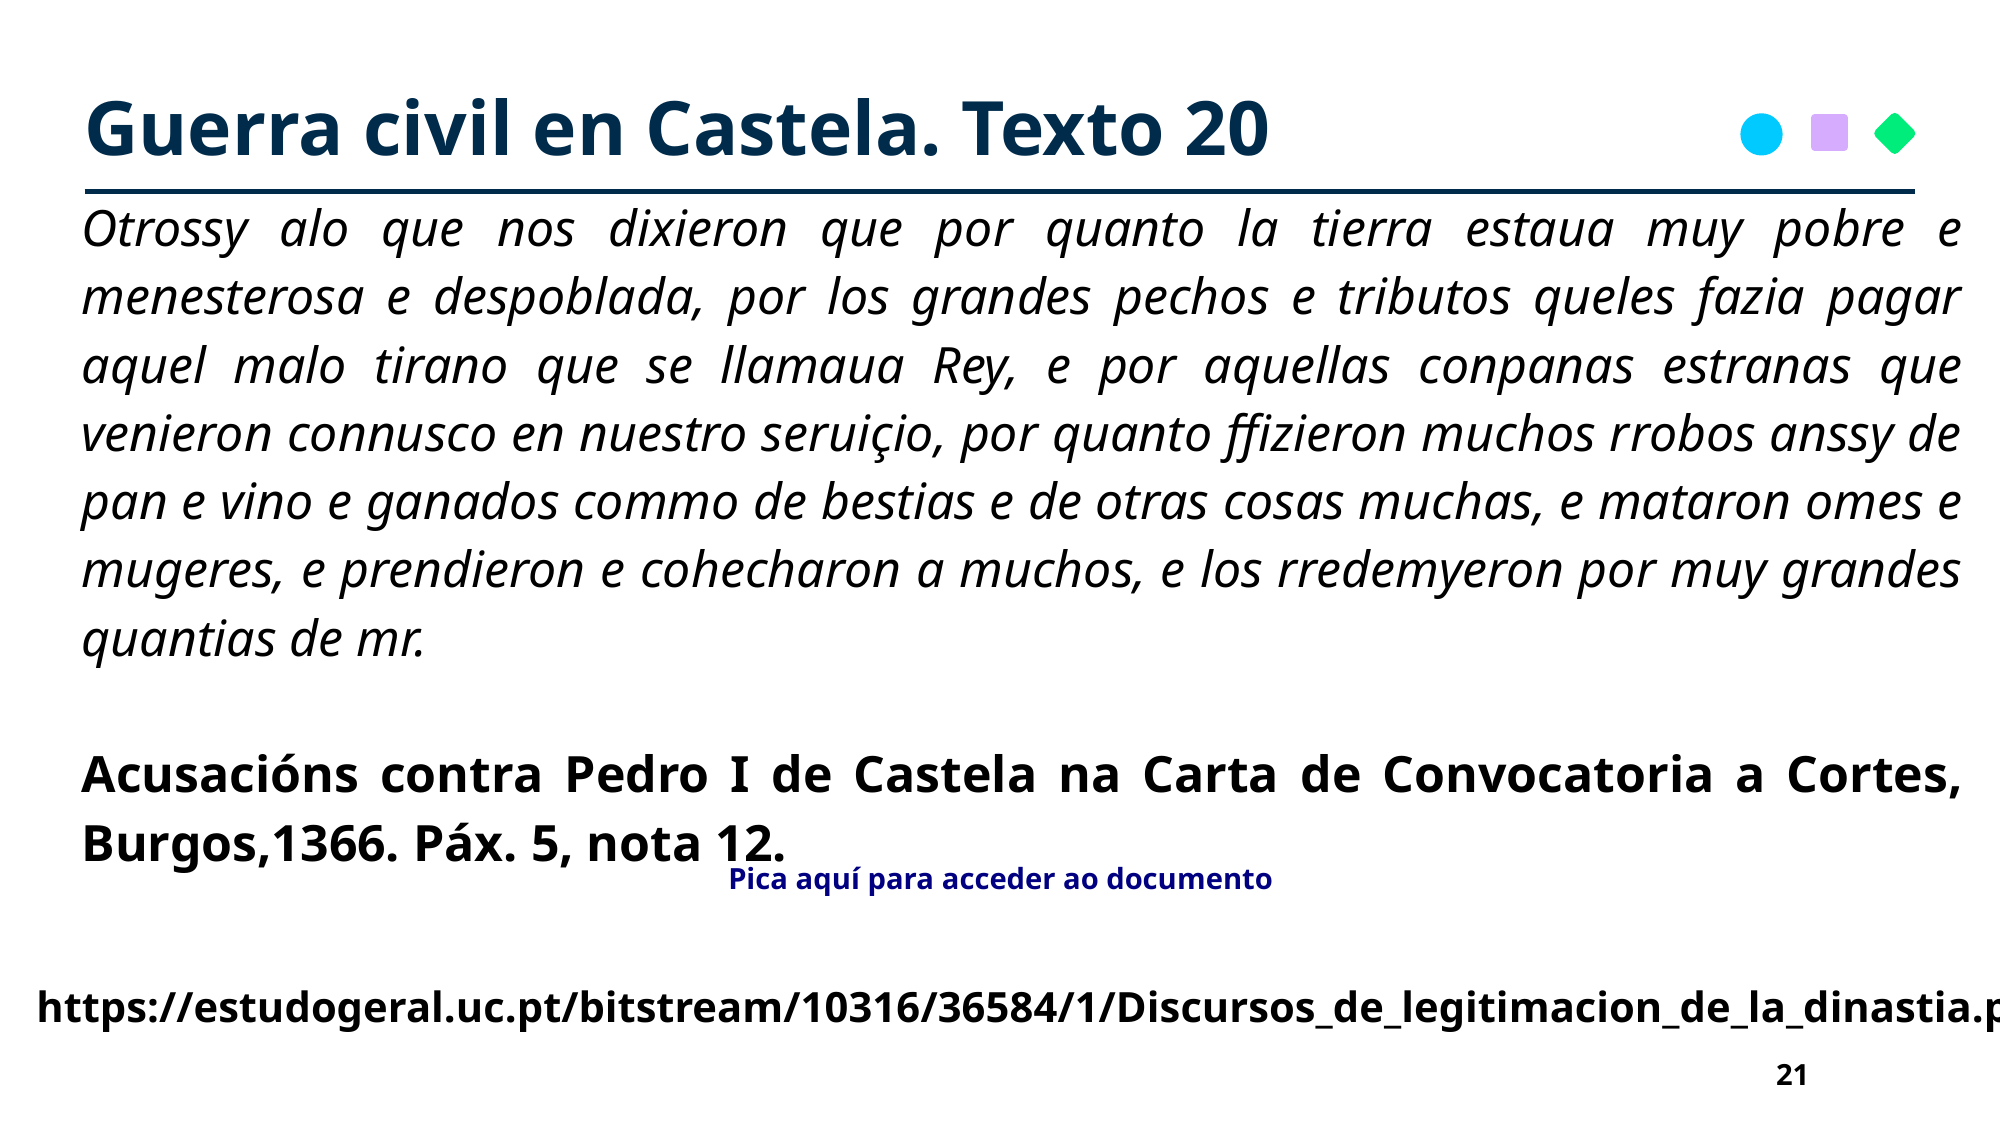

# Guerra civil en Castela. Texto 20
Otrossy alo que nos dixieron que por quanto la tierra estaua muy pobre e menesterosa e despoblada, por los grandes pechos e tributos queles fazia pagar aquel malo tirano que se llamaua Rey, e por aquellas conpanas estranas que venieron connusco en nuestro seruiçio, por quanto ffizieron muchos rrobos anssy de pan e vino e ganados commo de bestias e de otras cosas muchas, e mataron omes e mugeres, e prendieron e cohecharon a muchos, e los rredemyeron por muy grandes quantias de mr.
Acusacións contra Pedro I de Castela na Carta de Convocatoria a Cortes, Burgos,1366. Páx. 5, nota 12.
Pica aquí para acceder ao documento
https://estudogeral.uc.pt/bitstream/10316/36584/1/Discursos_de_legitimacion_de_la_dinastia.pdf